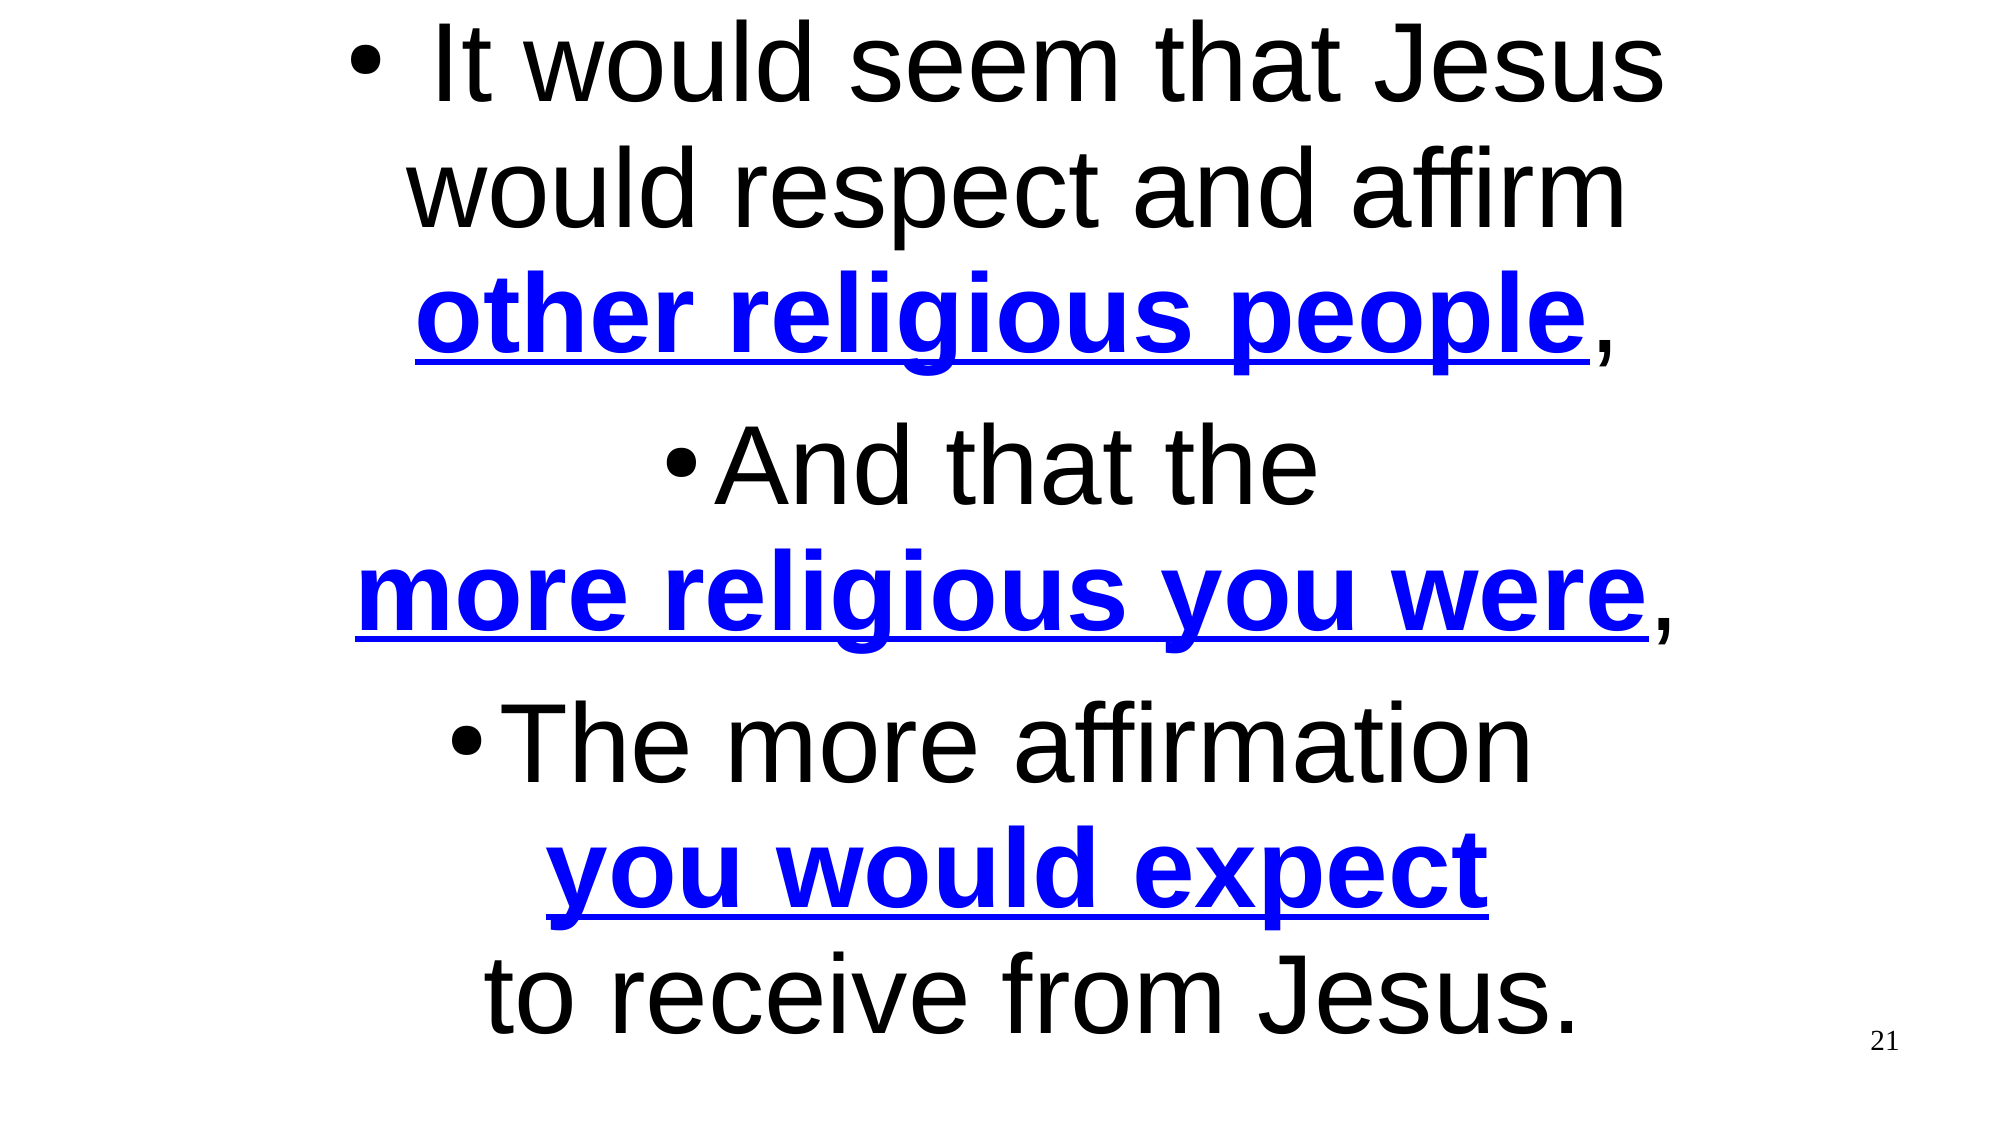

# It would seem that Jesus would respect and affirm other religious people,
And that the
more religious you were,
The more affirmation
you would expect
to receive from Jesus.
21